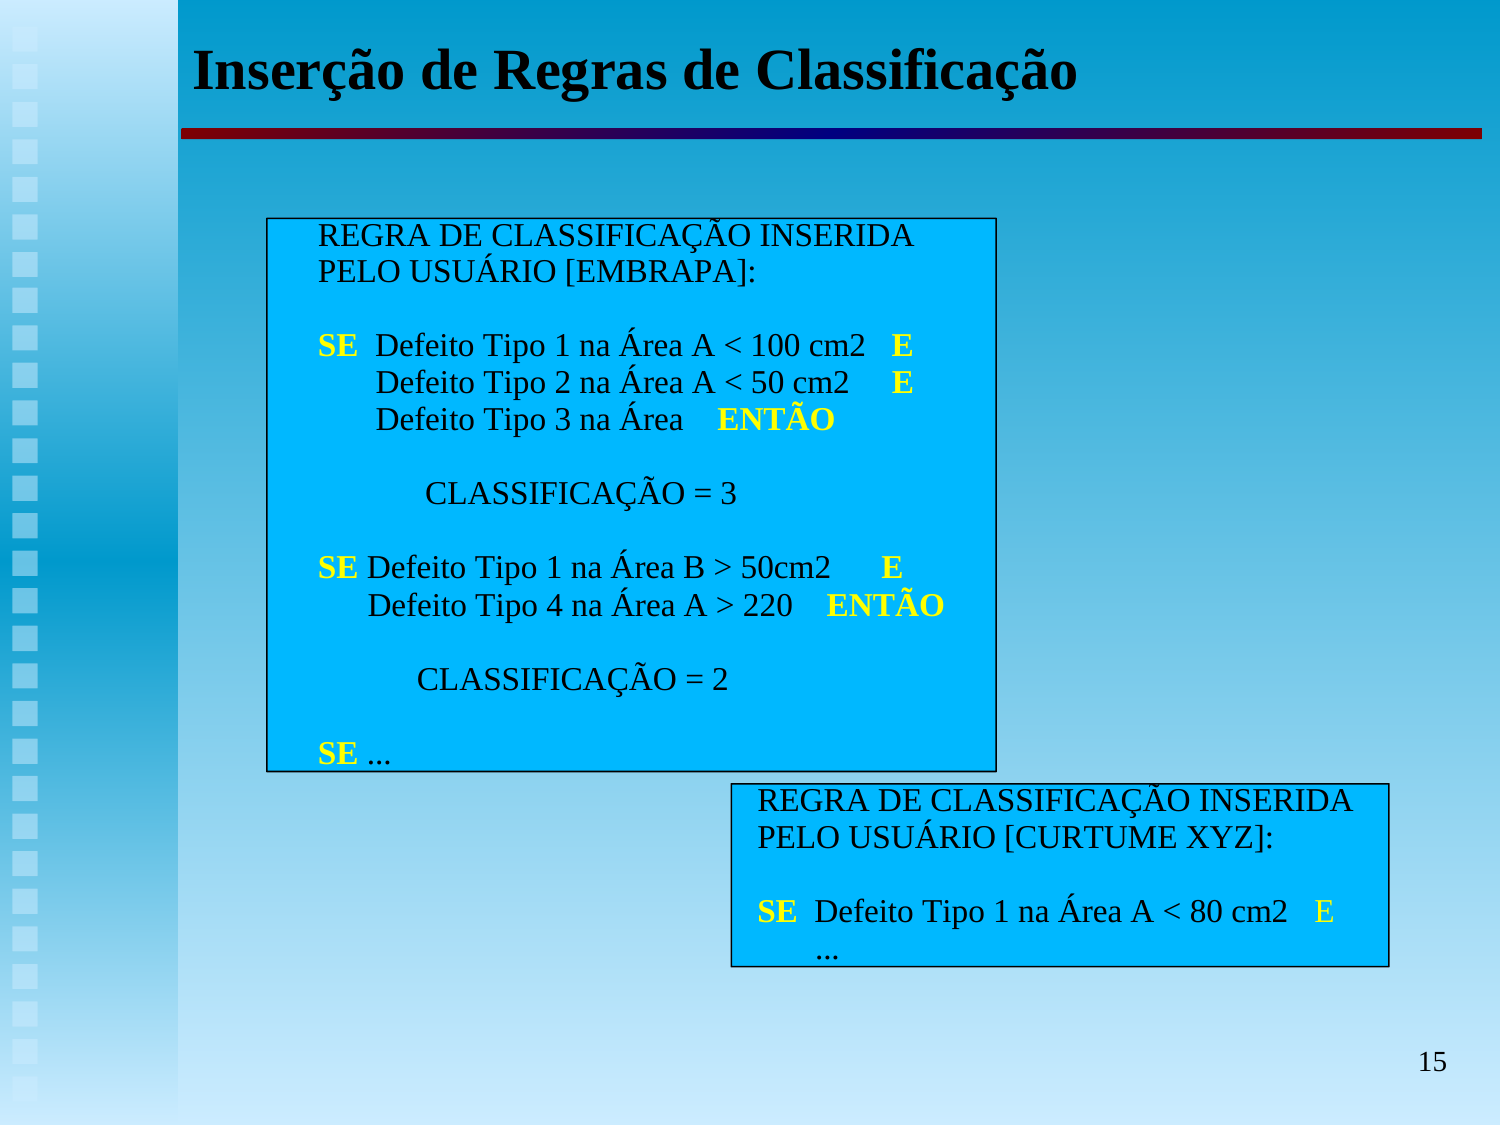

# Inserção de Regras de Classificação
REGRA DE CLASSIFICAÇÃO INSERIDA
PELO USUÁRIO [EMBRAPA]:
SE Defeito Tipo 1 na Área A < 100 cm2 E
 Defeito Tipo 2 na Área A < 50 cm2 E
 Defeito Tipo 3 na Área ENTÃO
 CLASSIFICAÇÃO = 3
SE Defeito Tipo 1 na Área B > 50cm2 E
 Defeito Tipo 4 na Área A > 220 ENTÃO
 CLASSIFICAÇÃO = 2
SE ...
REGRA DE CLASSIFICAÇÃO INSERIDA
PELO USUÁRIO [CURTUME XYZ]:
SE Defeito Tipo 1 na Área A < 80 cm2 E
 ...